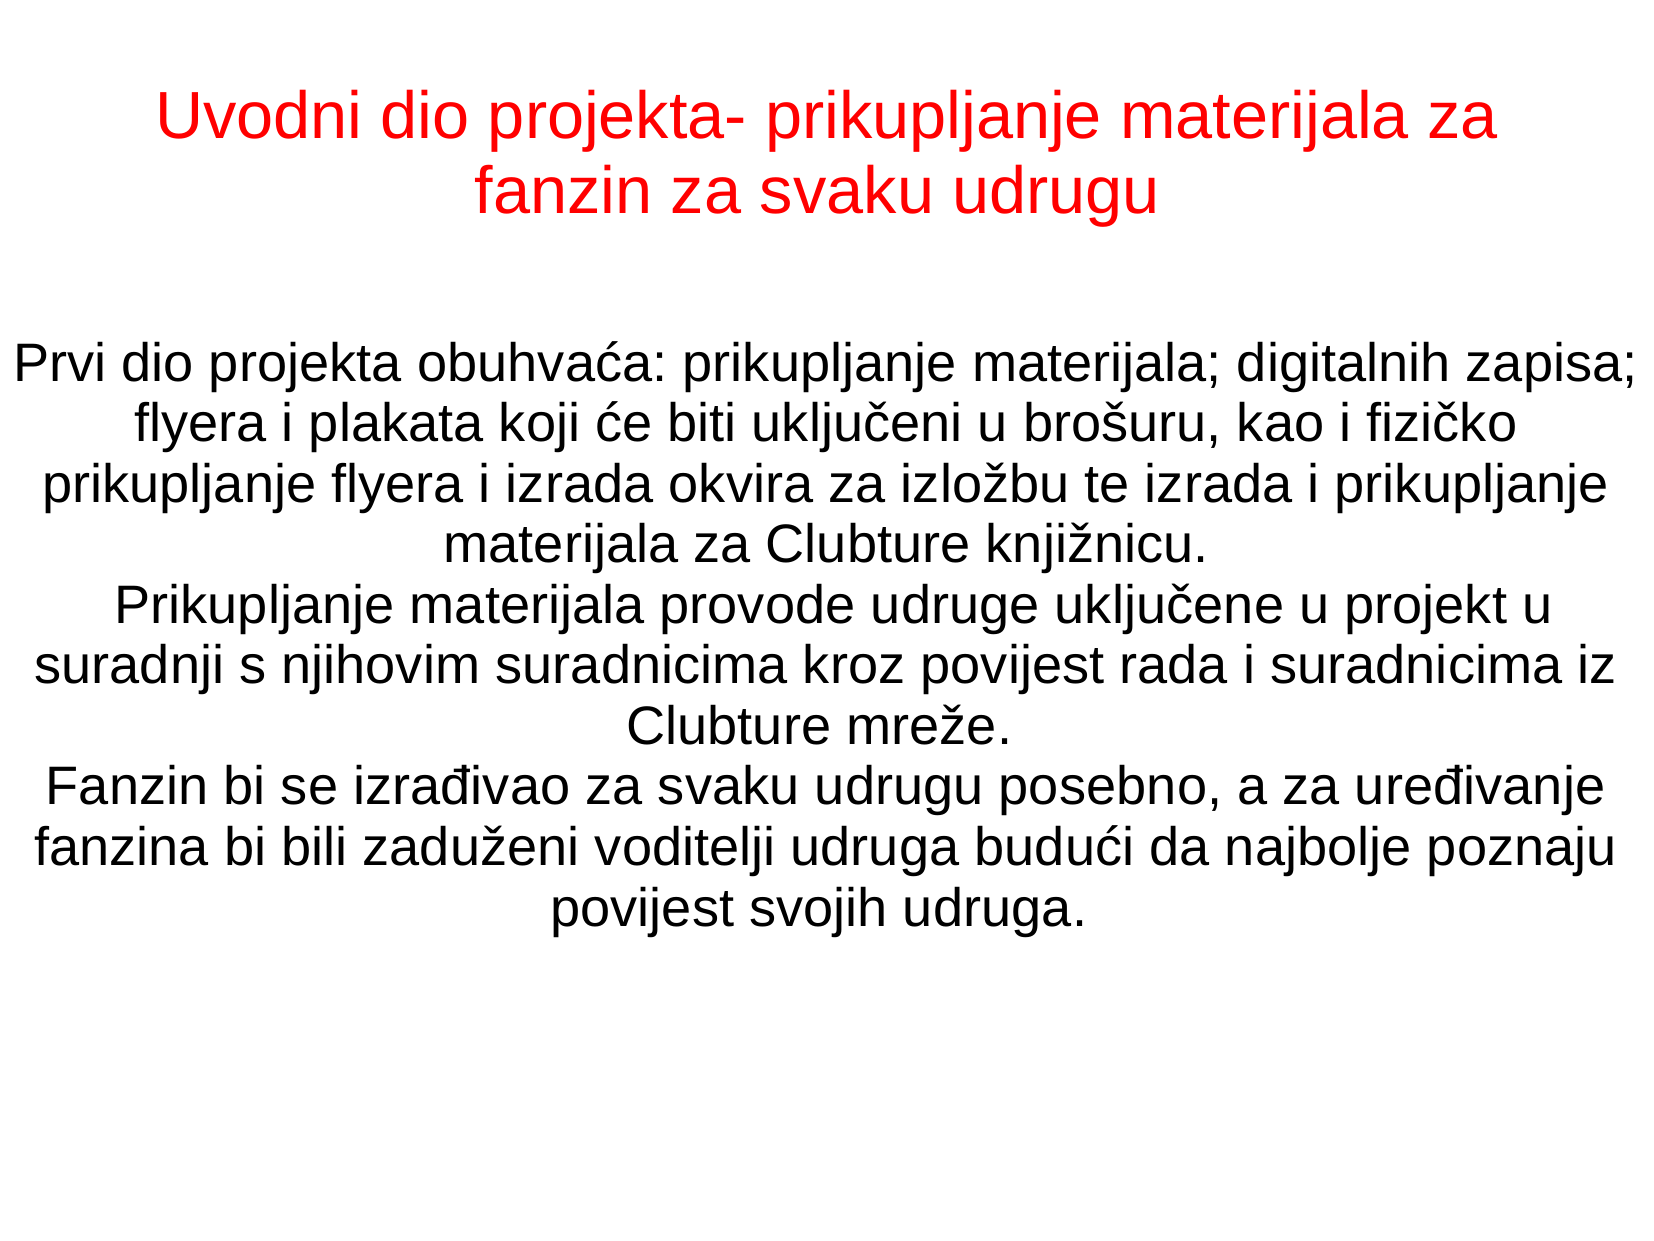

# Uvodni dio projekta- prikupljanje materijala za fanzin za svaku udrugu
Prvi dio projekta obuhvaća: prikupljanje materijala; digitalnih zapisa; flyera i plakata koji će biti uključeni u brošuru, kao i fizičko prikupljanje flyera i izrada okvira za izložbu te izrada i prikupljanje materijala za Clubture knjižnicu.
 Prikupljanje materijala provode udruge uključene u projekt u suradnji s njihovim suradnicima kroz povijest rada i suradnicima iz Clubture mreže.
Fanzin bi se izrađivao za svaku udrugu posebno, a za uređivanje fanzina bi bili zaduženi voditelji udruga budući da najbolje poznaju povijest svojih udruga.